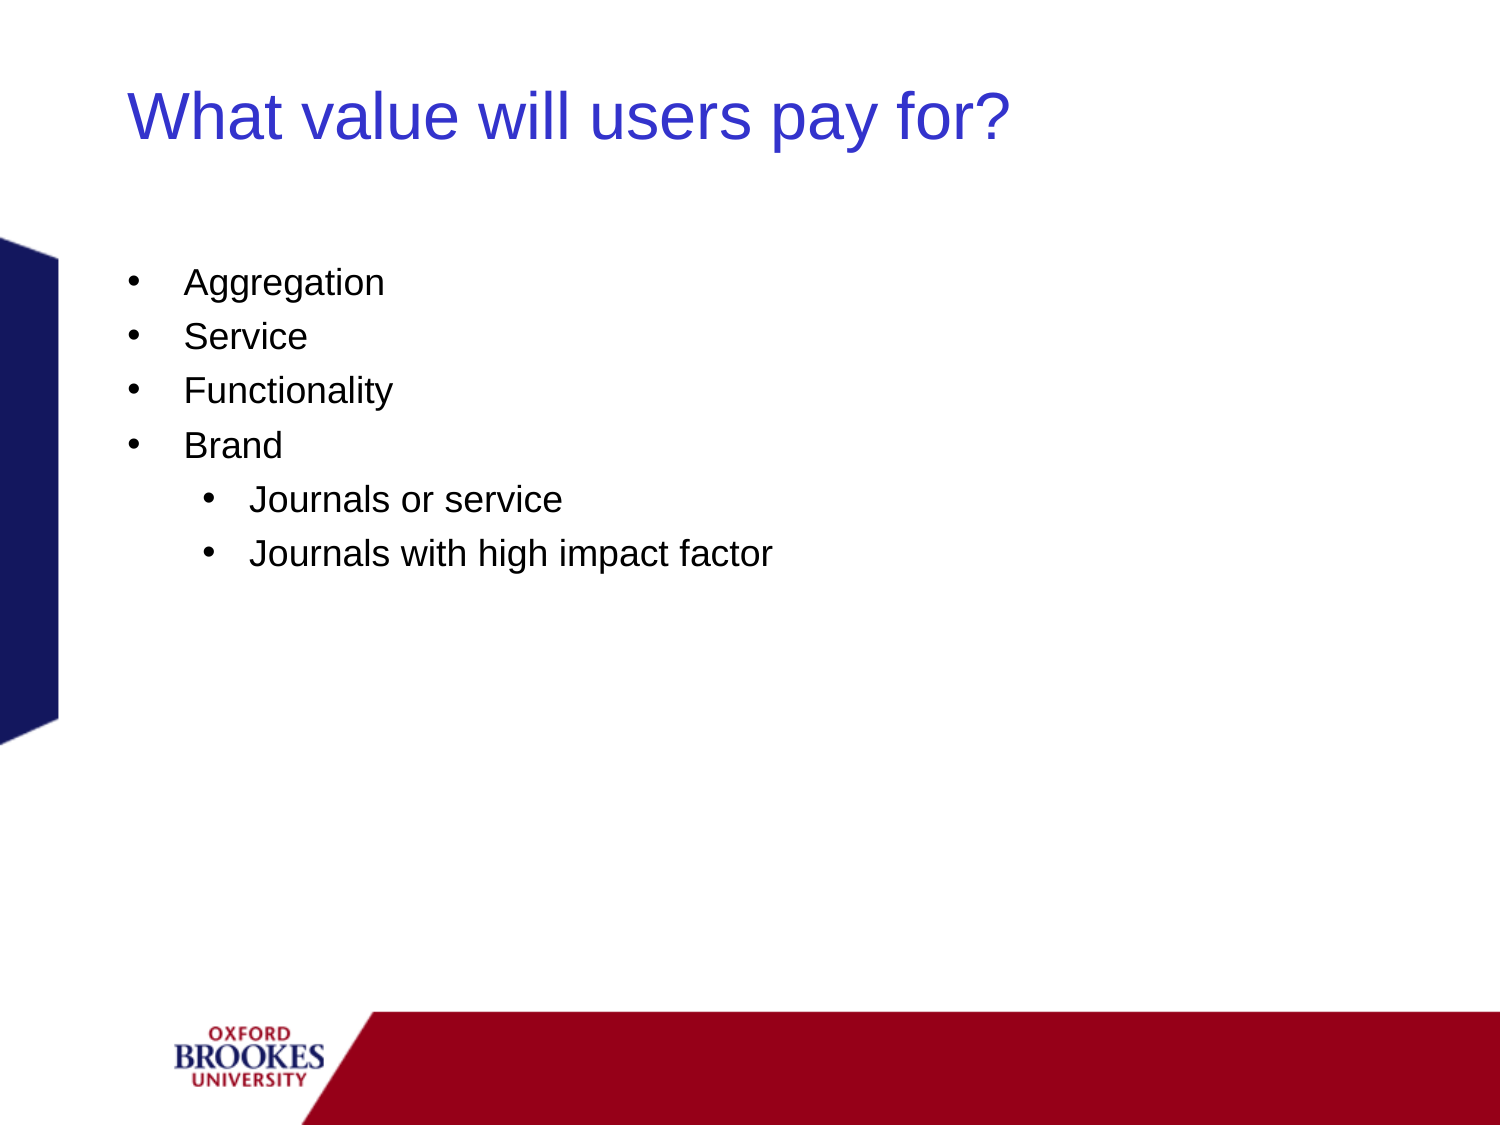

# What value will users pay for?
Aggregation
Service
Functionality
Brand
Journals or service
Journals with high impact factor